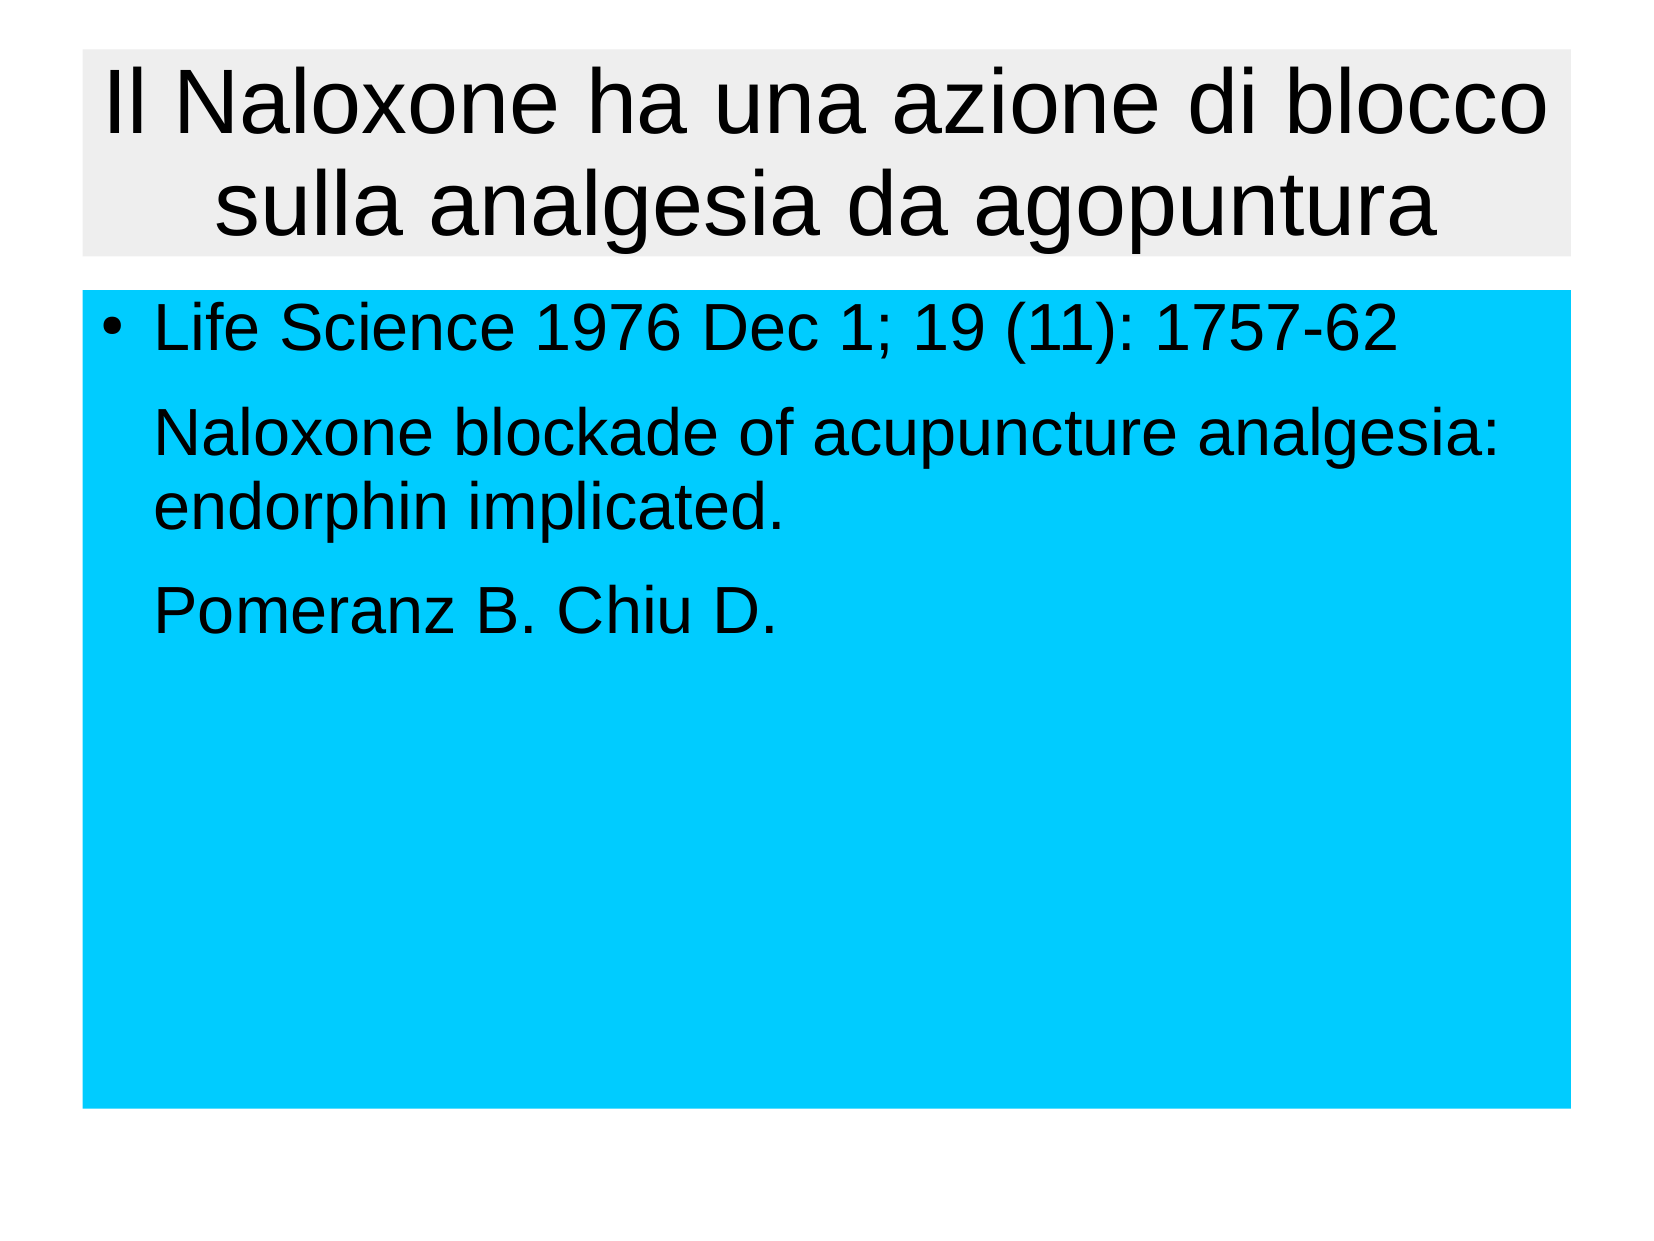

# Il Naloxone ha una azione di blocco sulla analgesia da agopuntura
Life Science 1976 Dec 1; 19 (11): 1757-62
Naloxone blockade of acupuncture analgesia: endorphin implicated.
Pomeranz B. Chiu D.